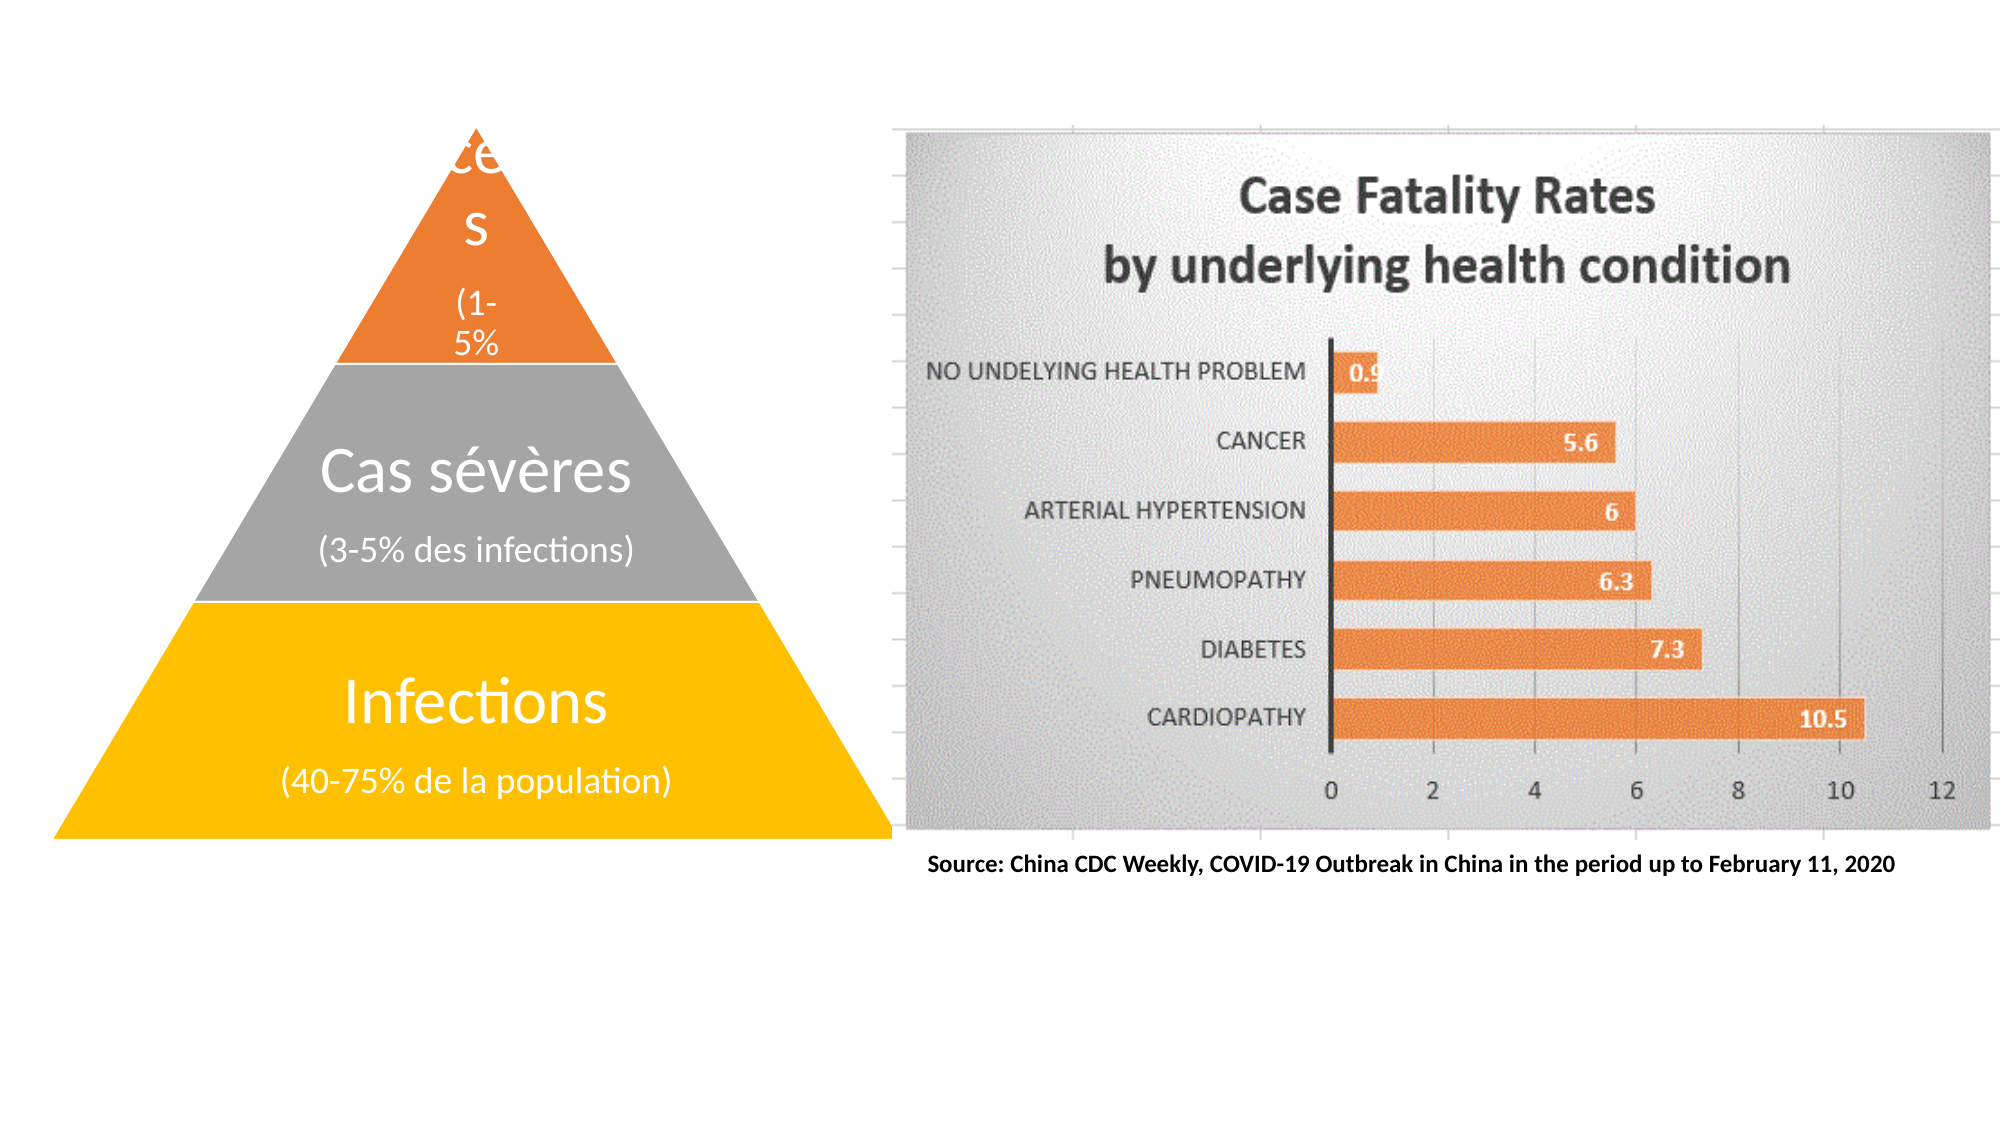

Décès
(1-5% des cas sévères)
Cas sévères
(3-5% des infections)
Infections
(40-75% de la population)
Source: China CDC Weekly, COVID-19 Outbreak in China in the period up to February 11, 2020